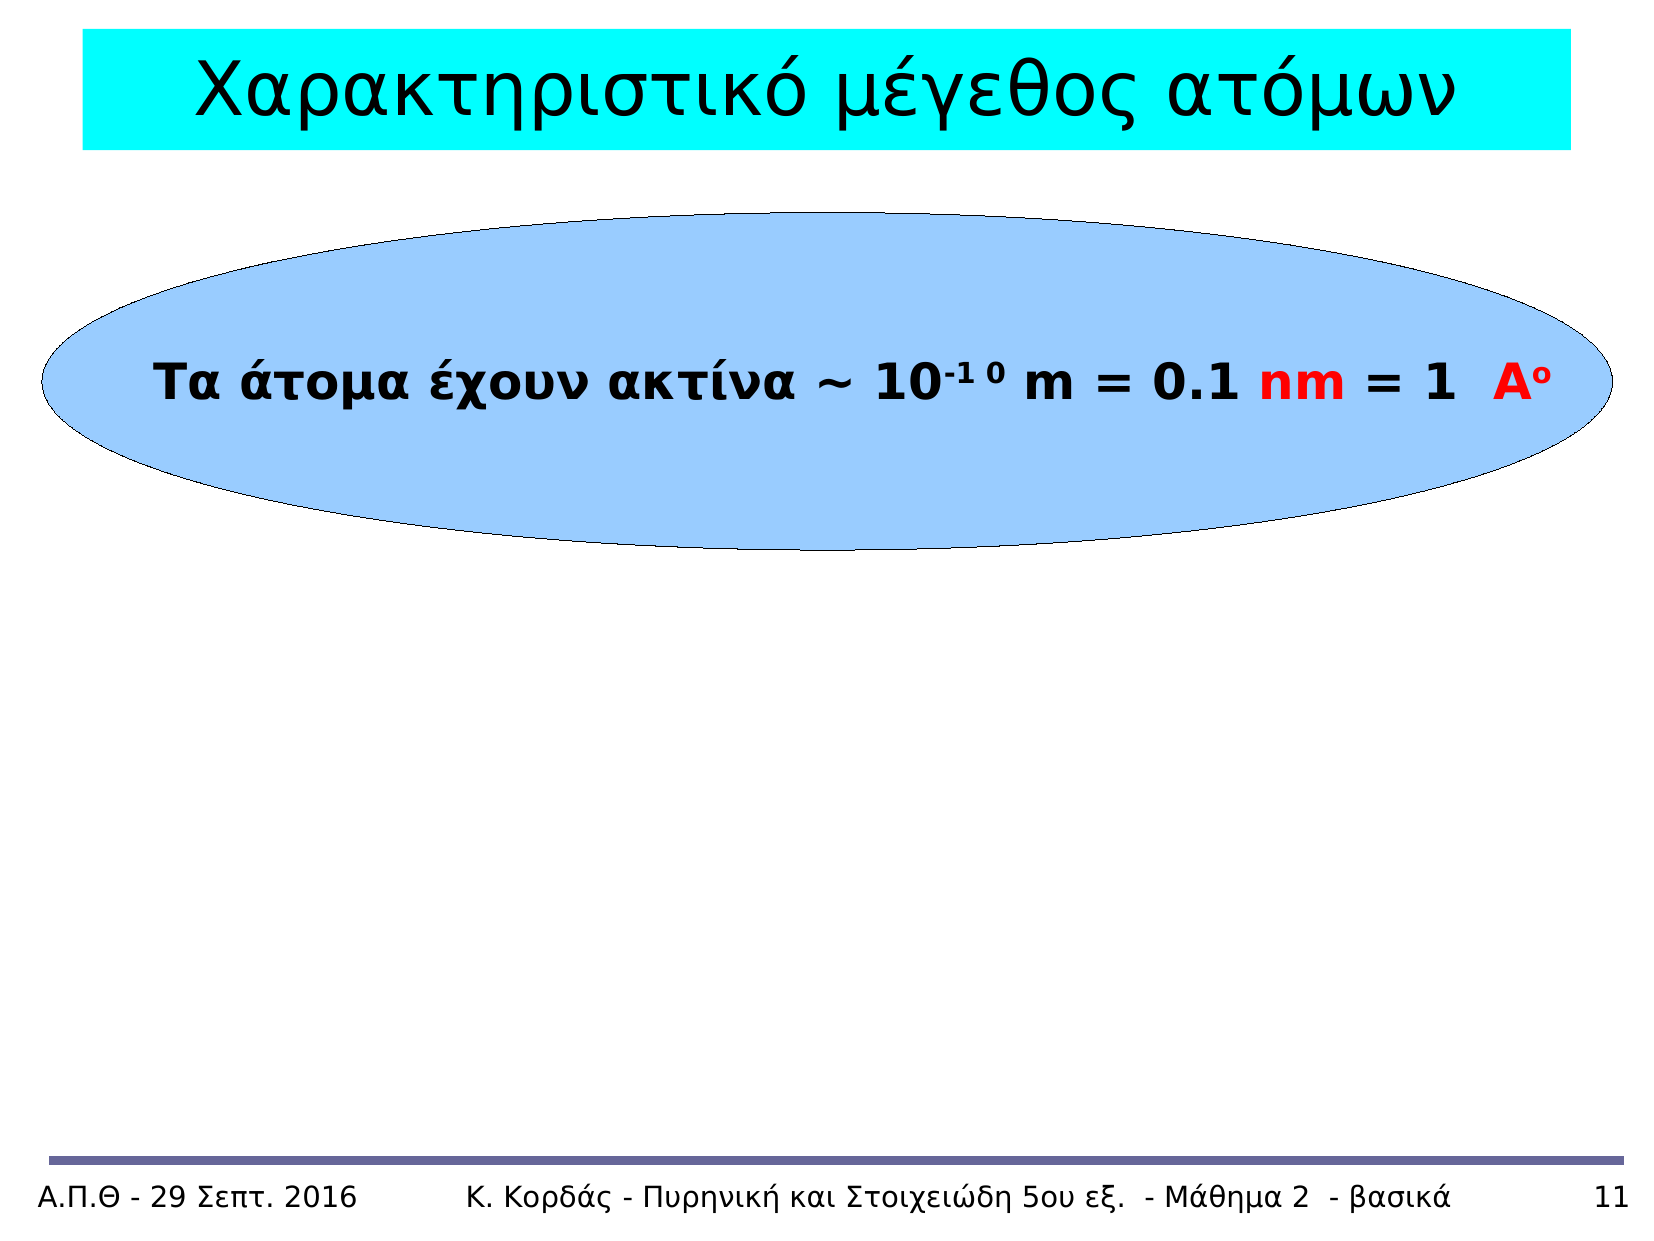

# Χαρακτηριστικό μέγεθος ατόμων
Τα άτομα έχουν ακτίνα ~ 10-1 0 m = 0.1 nm = 1 Αο
Α.Π.Θ - 29 Σεπτ. 2016
Κ. Κορδάς - Πυρηνική και Στοιχειώδη 5ου εξ. - Μάθημα 2 - βασικά
11